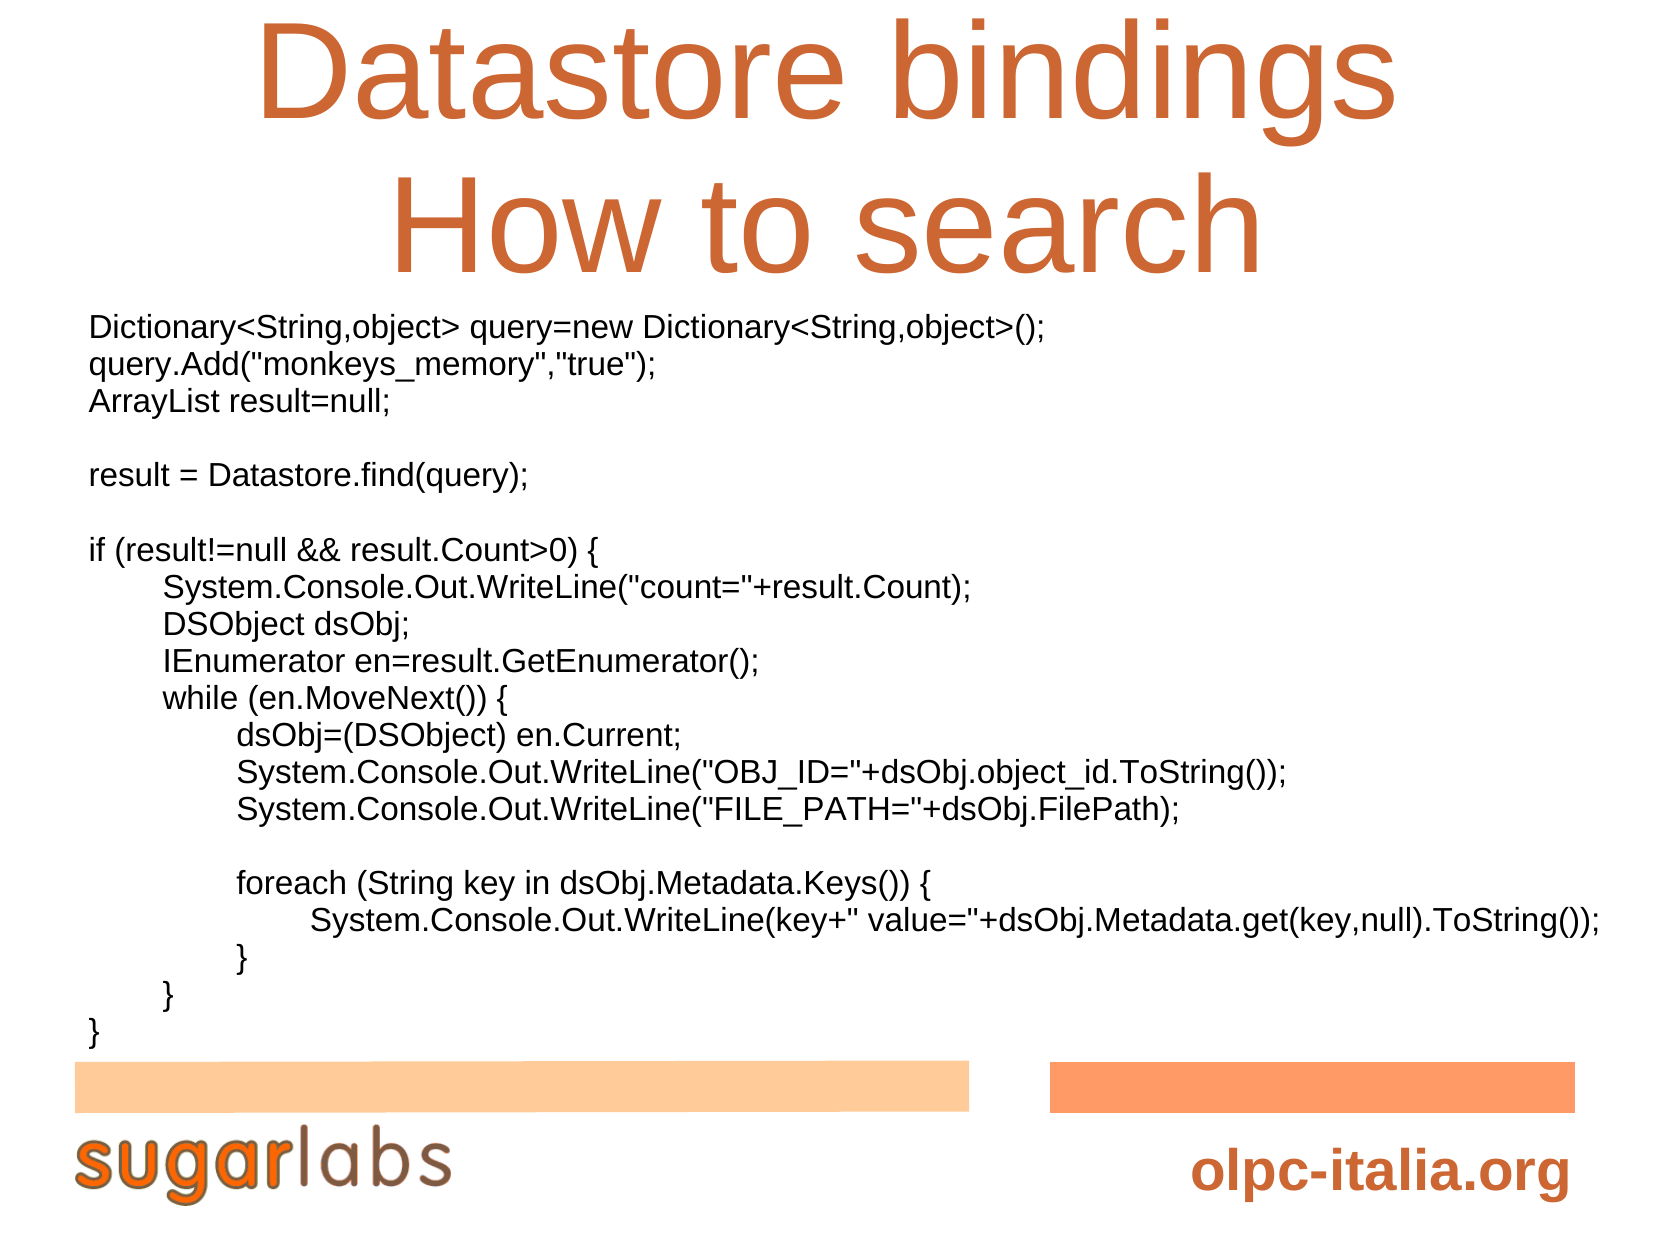

# Datastore bindings How to search
Dictionary<String,object> query=new Dictionary<String,object>();
query.Add("monkeys_memory","true");
ArrayList result=null;
result = Datastore.find(query);
if (result!=null && result.Count>0) {
	System.Console.Out.WriteLine("count="+result.Count);
	DSObject dsObj;
	IEnumerator en=result.GetEnumerator();
	while (en.MoveNext()) {
		dsObj=(DSObject) en.Current;
		System.Console.Out.WriteLine("OBJ_ID="+dsObj.object_id.ToString());
		System.Console.Out.WriteLine("FILE_PATH="+dsObj.FilePath);
		foreach (String key in dsObj.Metadata.Keys()) {
			System.Console.Out.WriteLine(key+" value="+dsObj.Metadata.get(key,null).ToString());
		}
	}
}